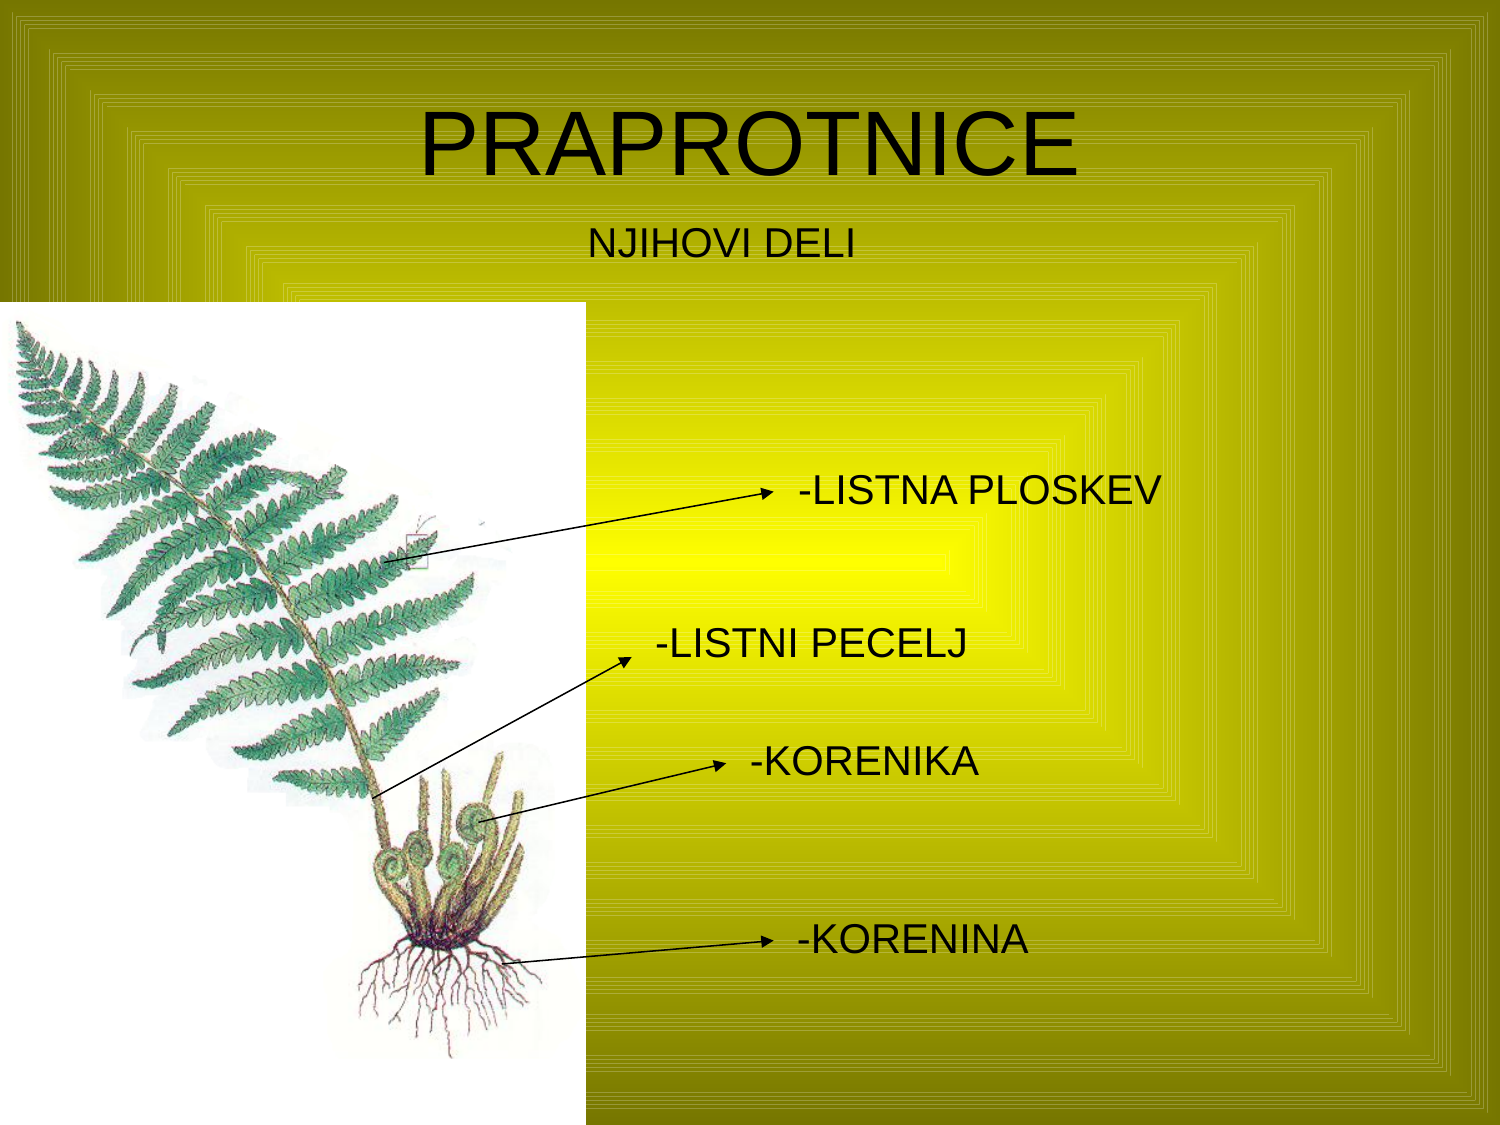

# PRAPROTNICE
NJIHOVI DELI
-LISTNA PLOSKEV
-LISTNI PECELJ
-KORENIKA
-KORENINA